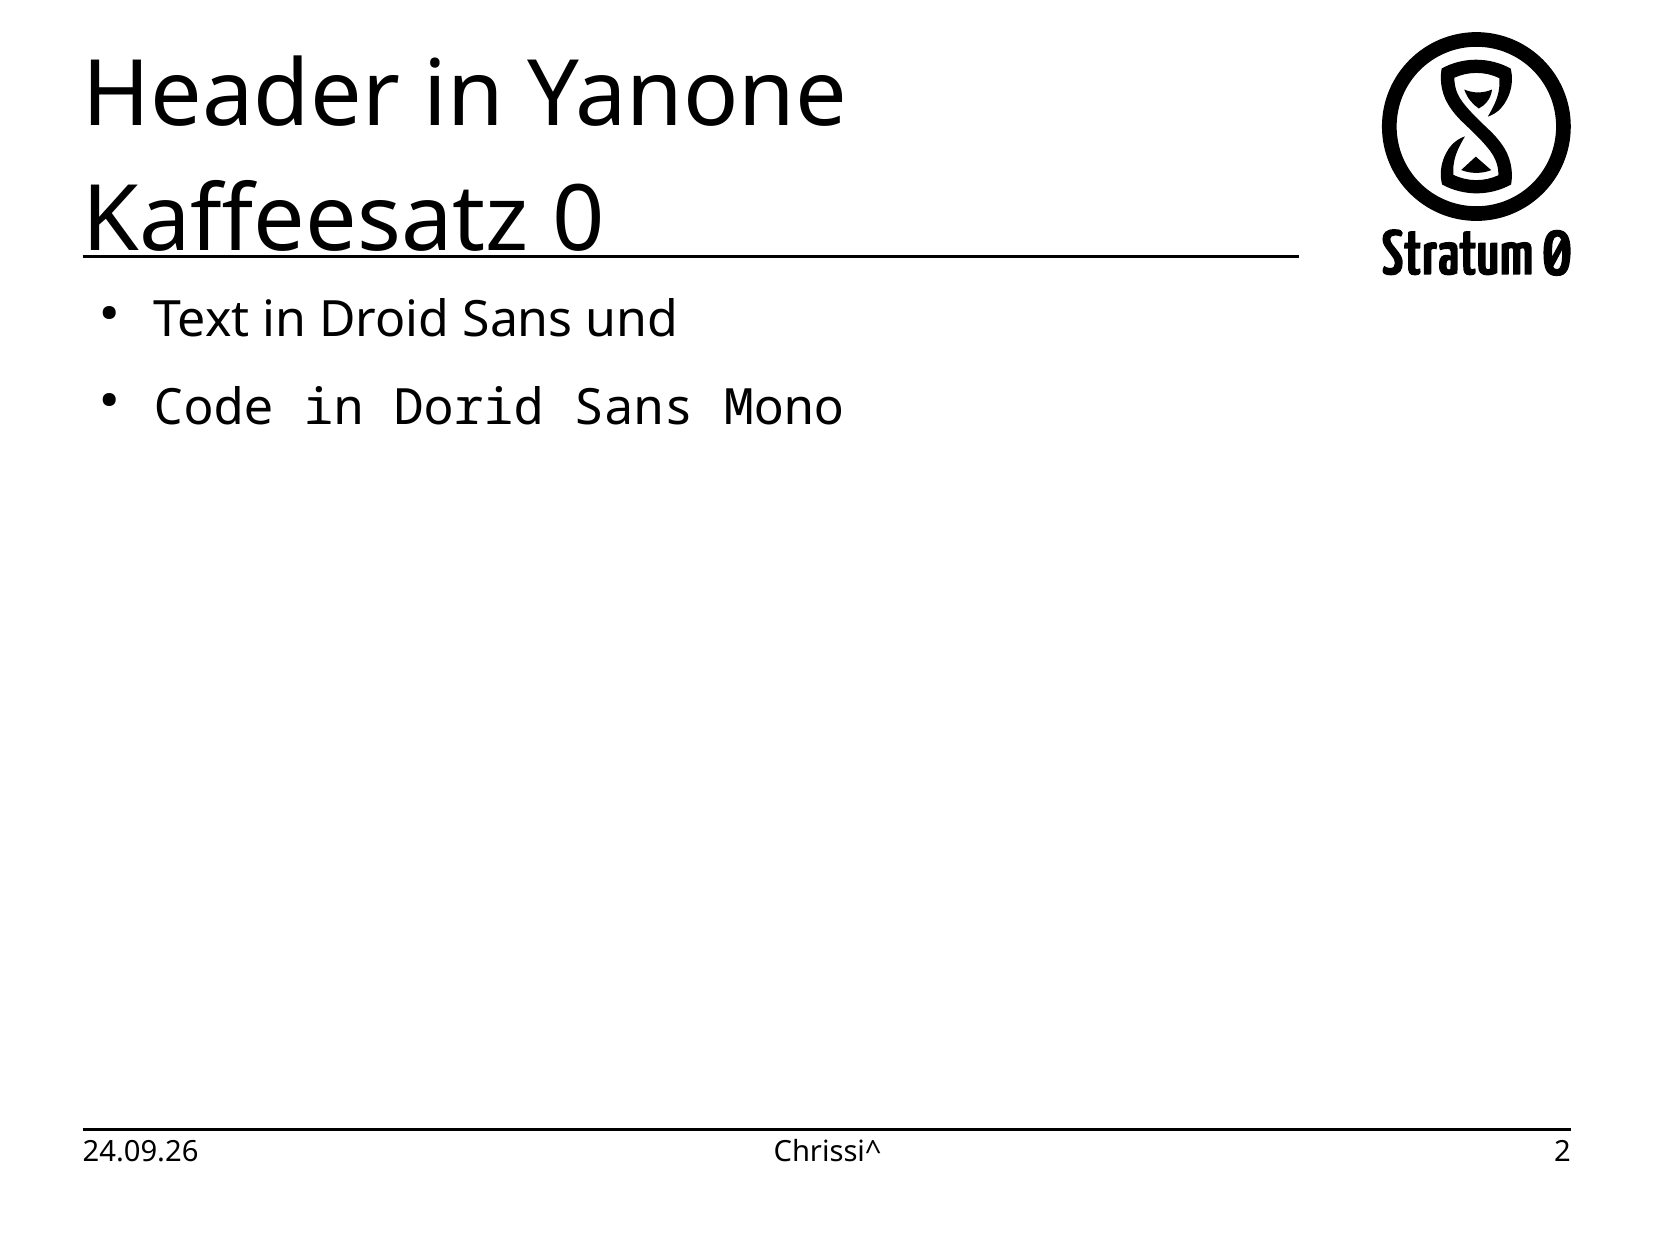

# Header in Yanone Kaffeesatz 0
Text in Droid Sans und
Code in Dorid Sans Mono
Chrissi^
2